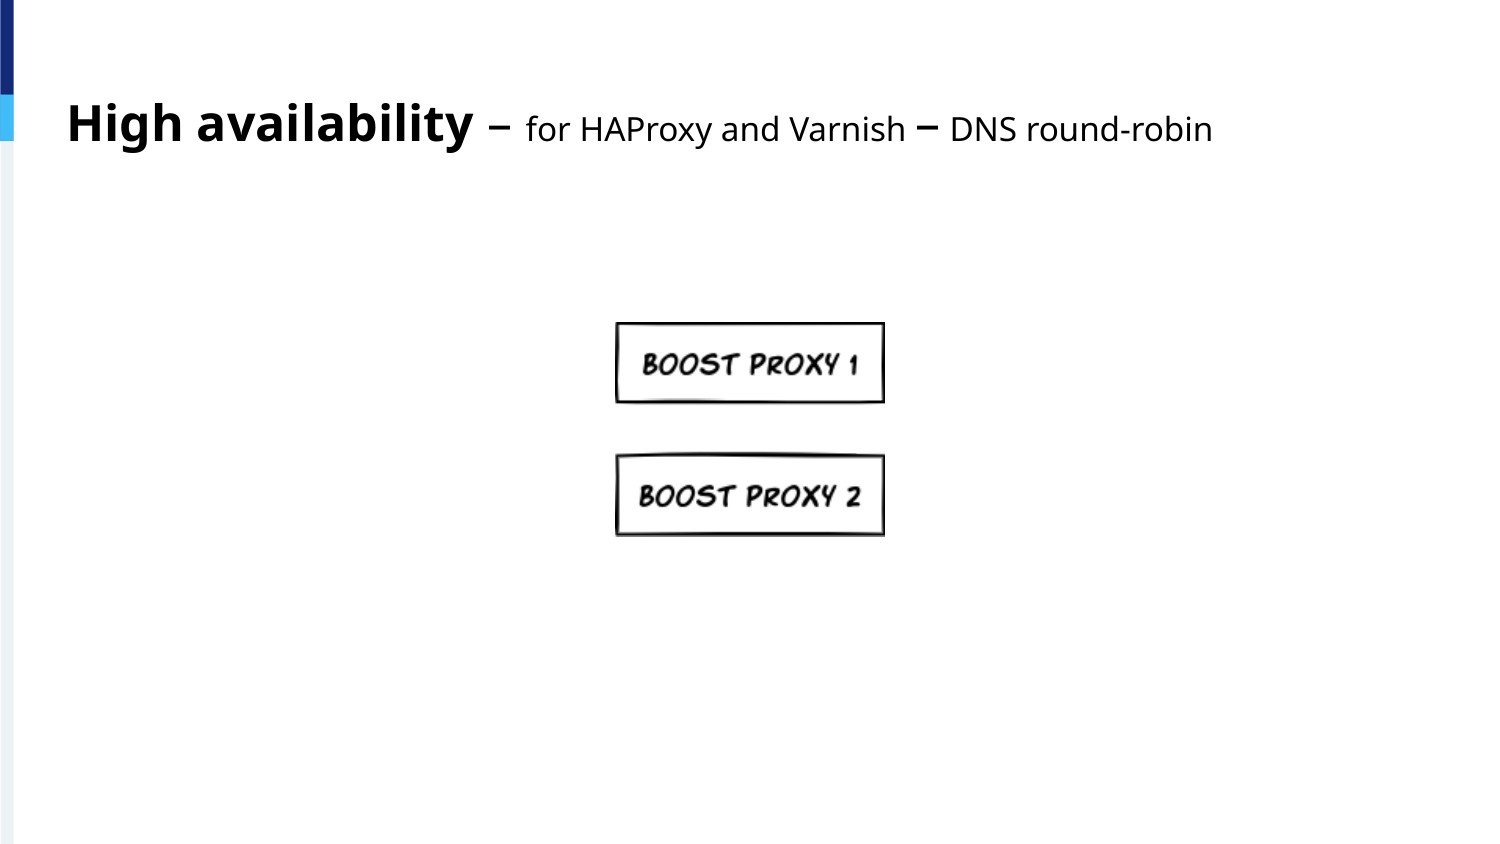

# High availability – for HAProxy and Varnish – DNS round-robin